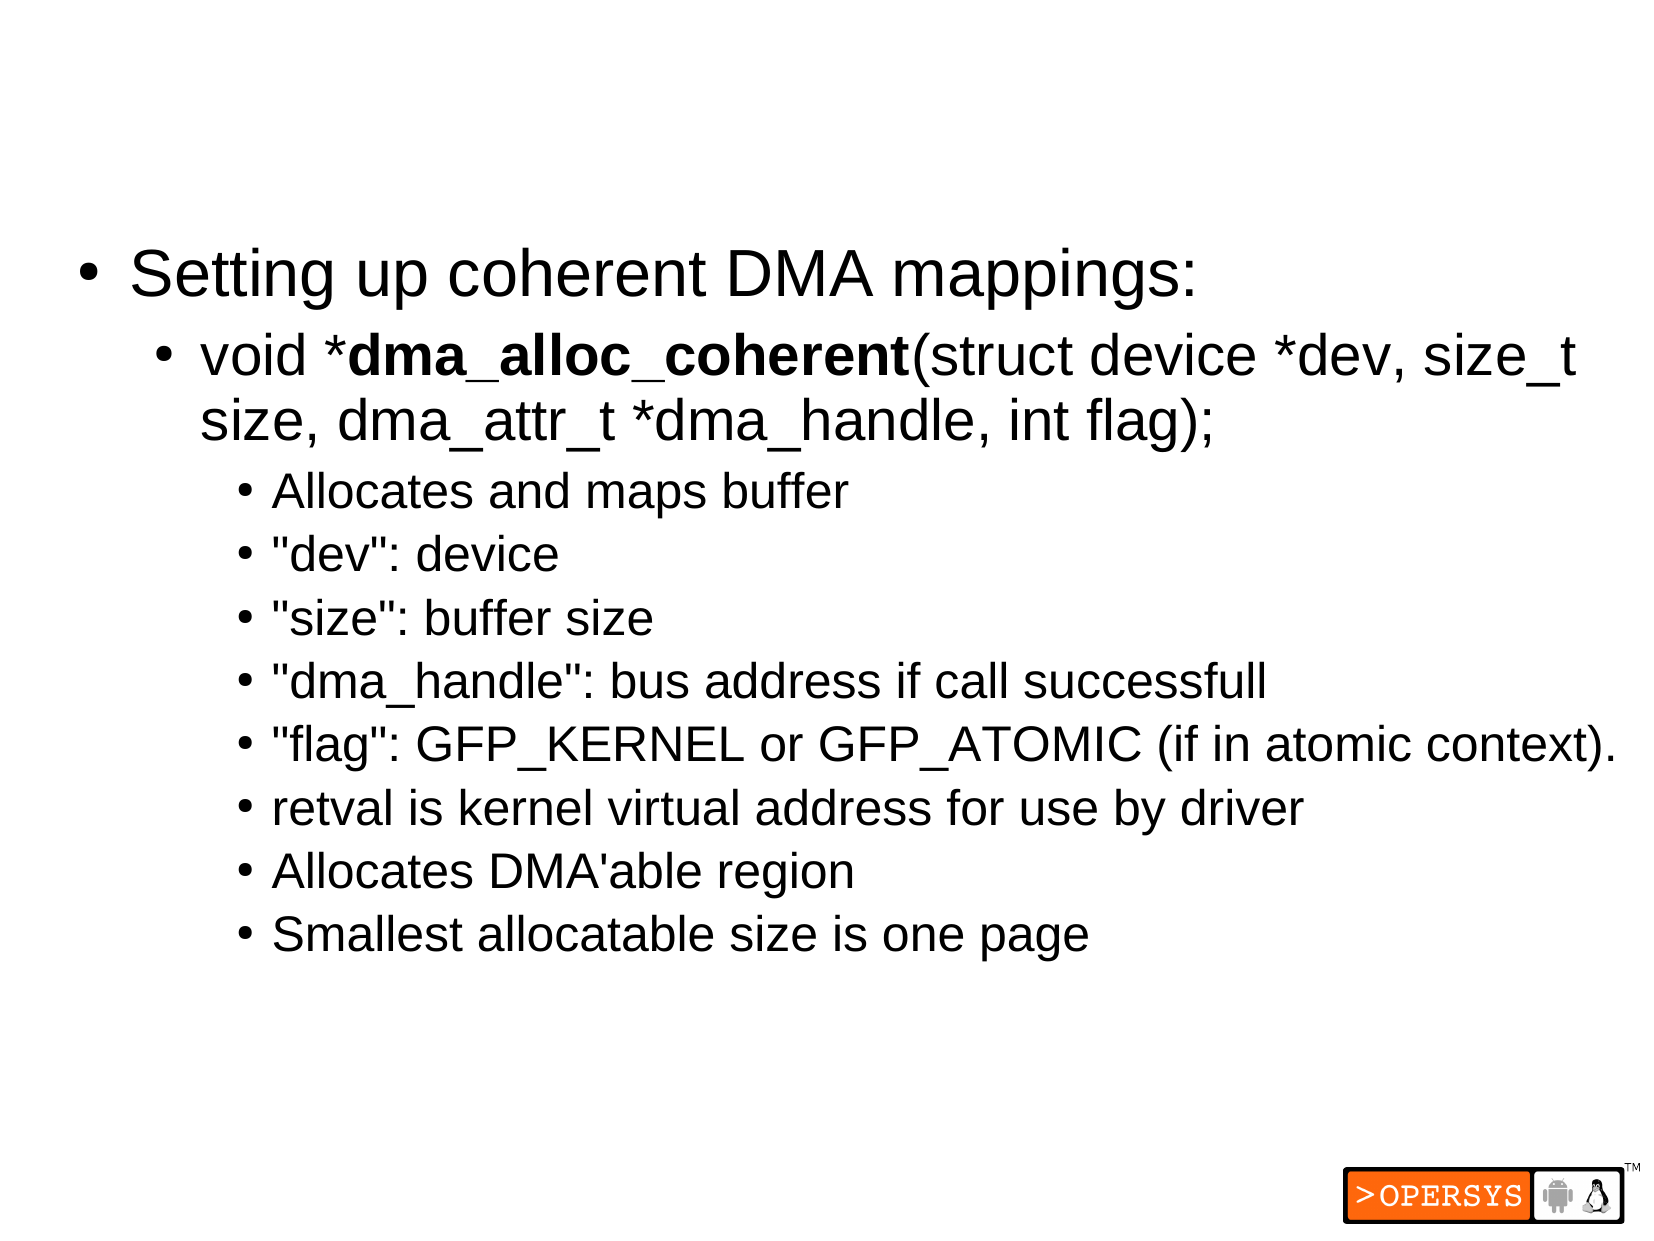

# Setting up coherent DMA mappings:
void *dma_alloc_coherent(struct device *dev, size_t size, dma_attr_t *dma_handle, int flag);
Allocates and maps buffer
"dev": device
"size": buffer size
"dma_handle": bus address if call successfull
"flag": GFP_KERNEL or GFP_ATOMIC (if in atomic context).
retval is kernel virtual address for use by driver
Allocates DMA'able region
Smallest allocatable size is one page